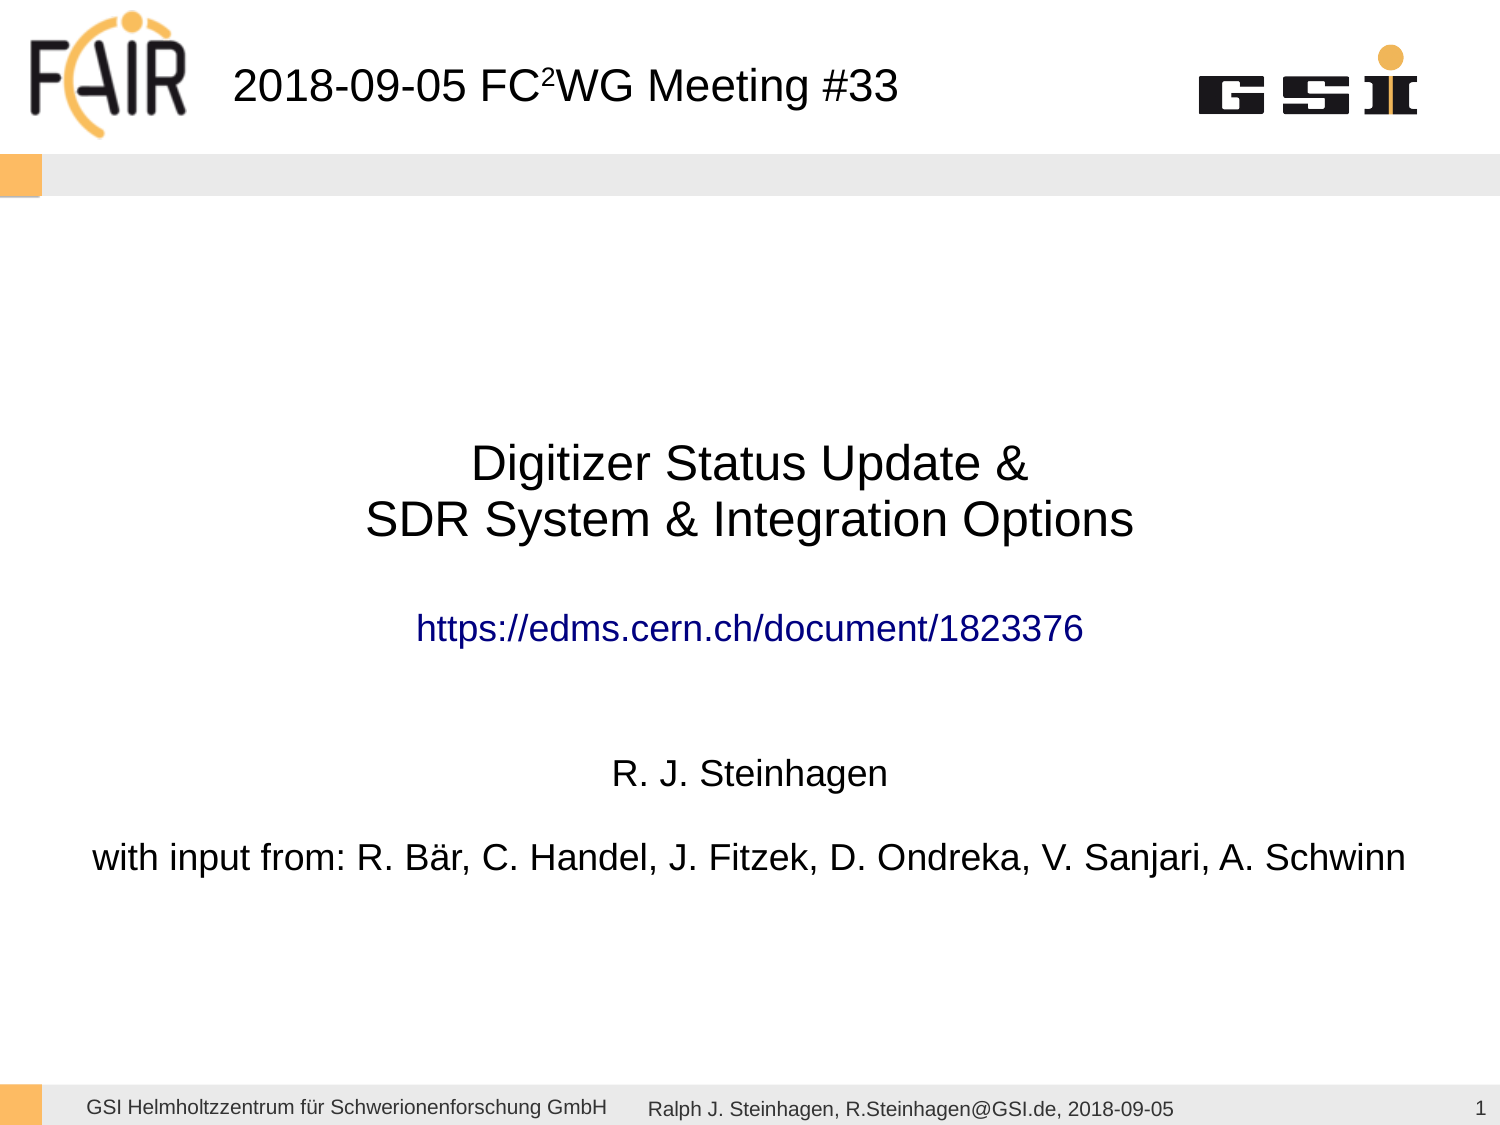

2018-09-05 FC2WG Meeting #33
# Digitizer Status Update &
SDR System & Integration Options
https://edms.cern.ch/document/1823376
R. J. Steinhagen
with input from: R. Bär, C. Handel, J. Fitzek, D. Ondreka, V. Sanjari, A. Schwinn